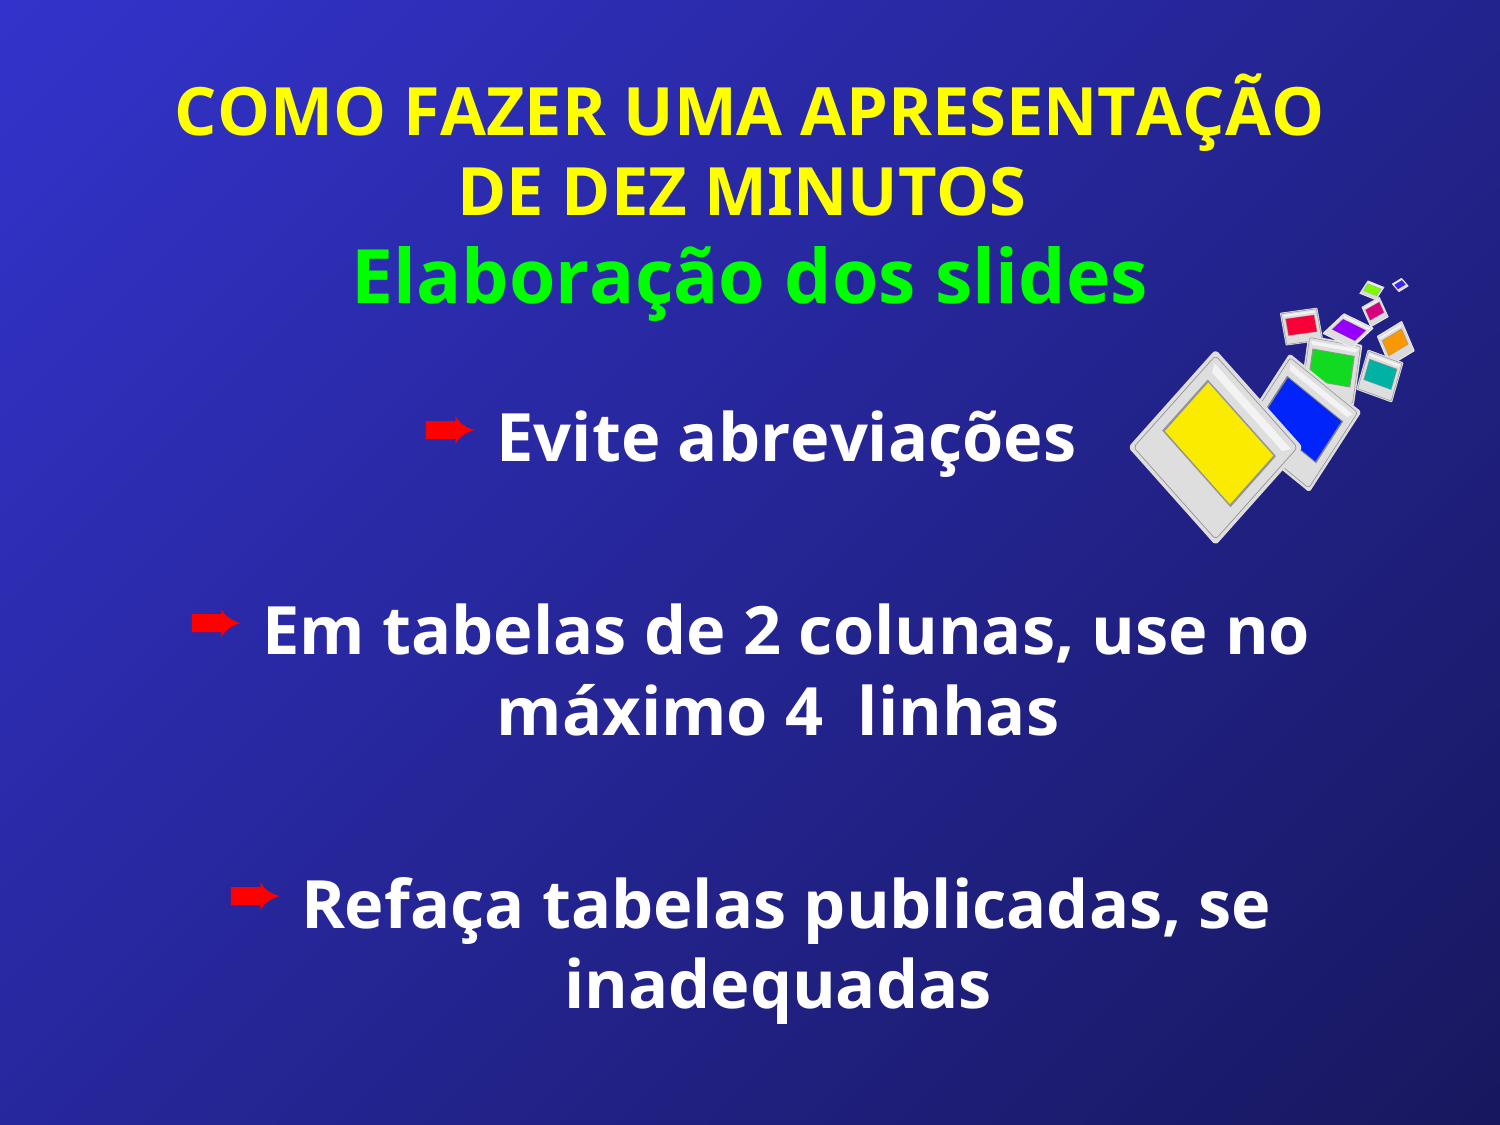

# COMO FAZER UMA APRESENTAÇÃO DE DEZ MINUTOS Elaboração dos slides
 Evite abreviações
 Em tabelas de 2 colunas, use no máximo 4 linhas
 Refaça tabelas publicadas, se inadequadas